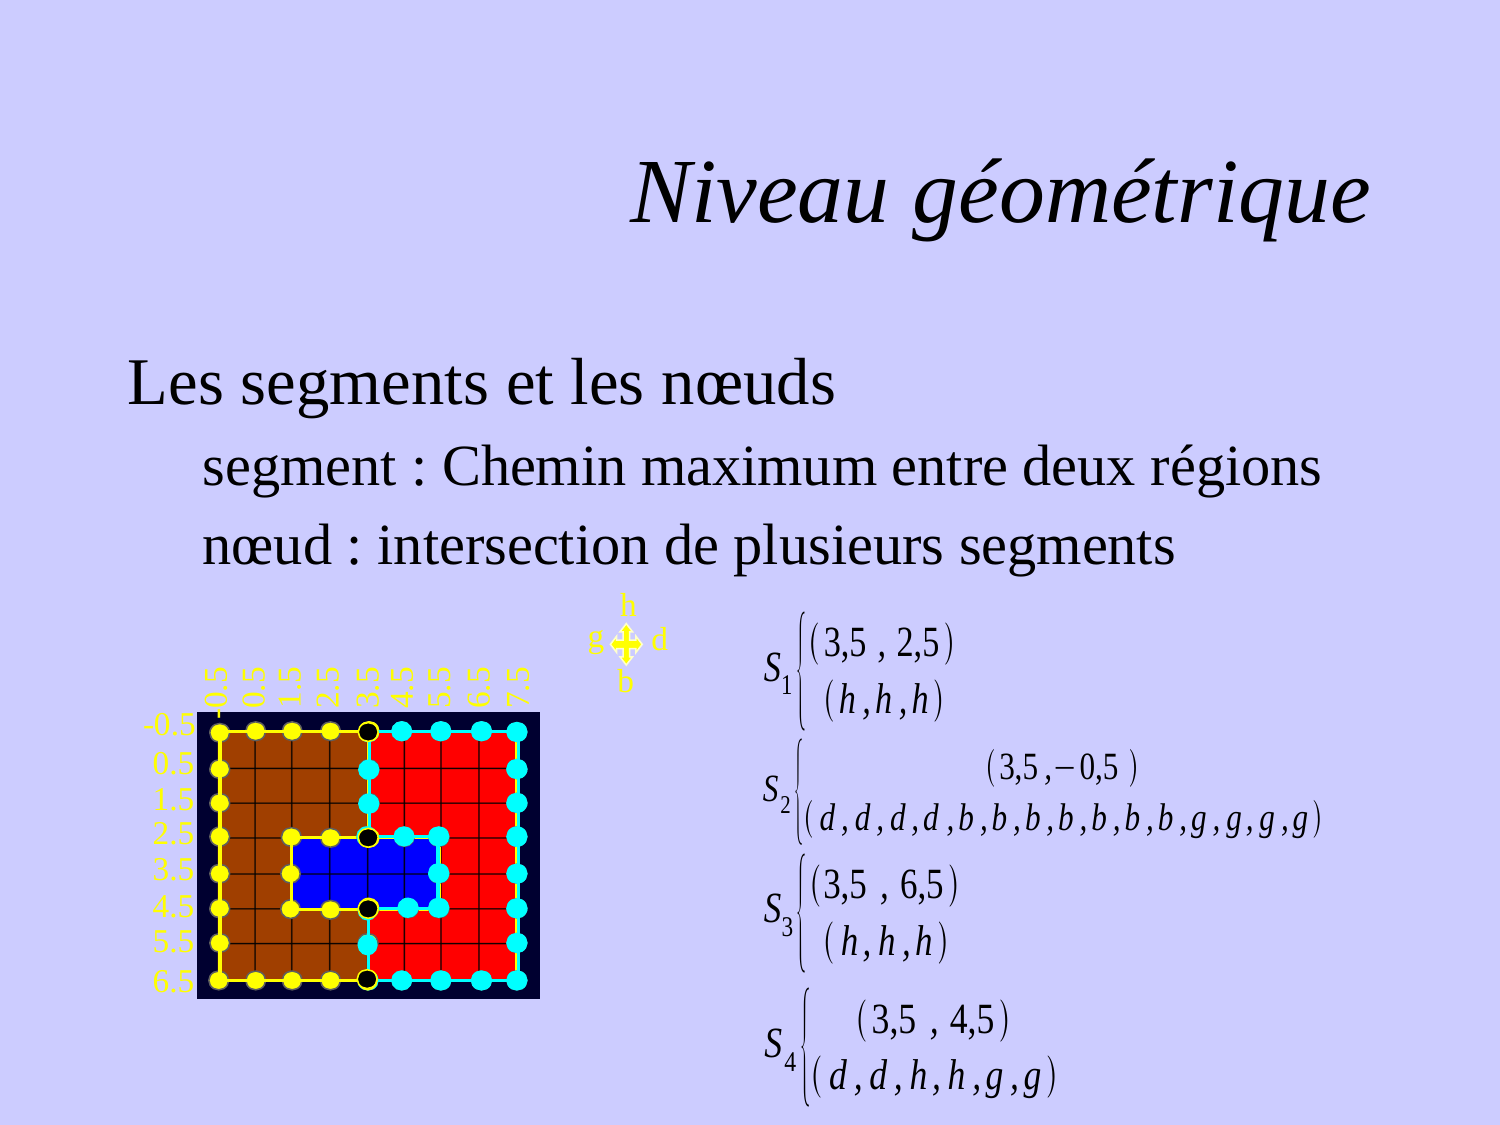

# Niveau géométrique
Les segments et les nœuds
segment : Chemin maximum entre deux régions
nœud : intersection de plusieurs segments
h
g
d
b
1.5
0.5
3.5
4.5
5.5
6.5
7.5
2.5
-0.5
-0.5
0.5
1.5
2.5
3.5
4.5
5.5
6.5